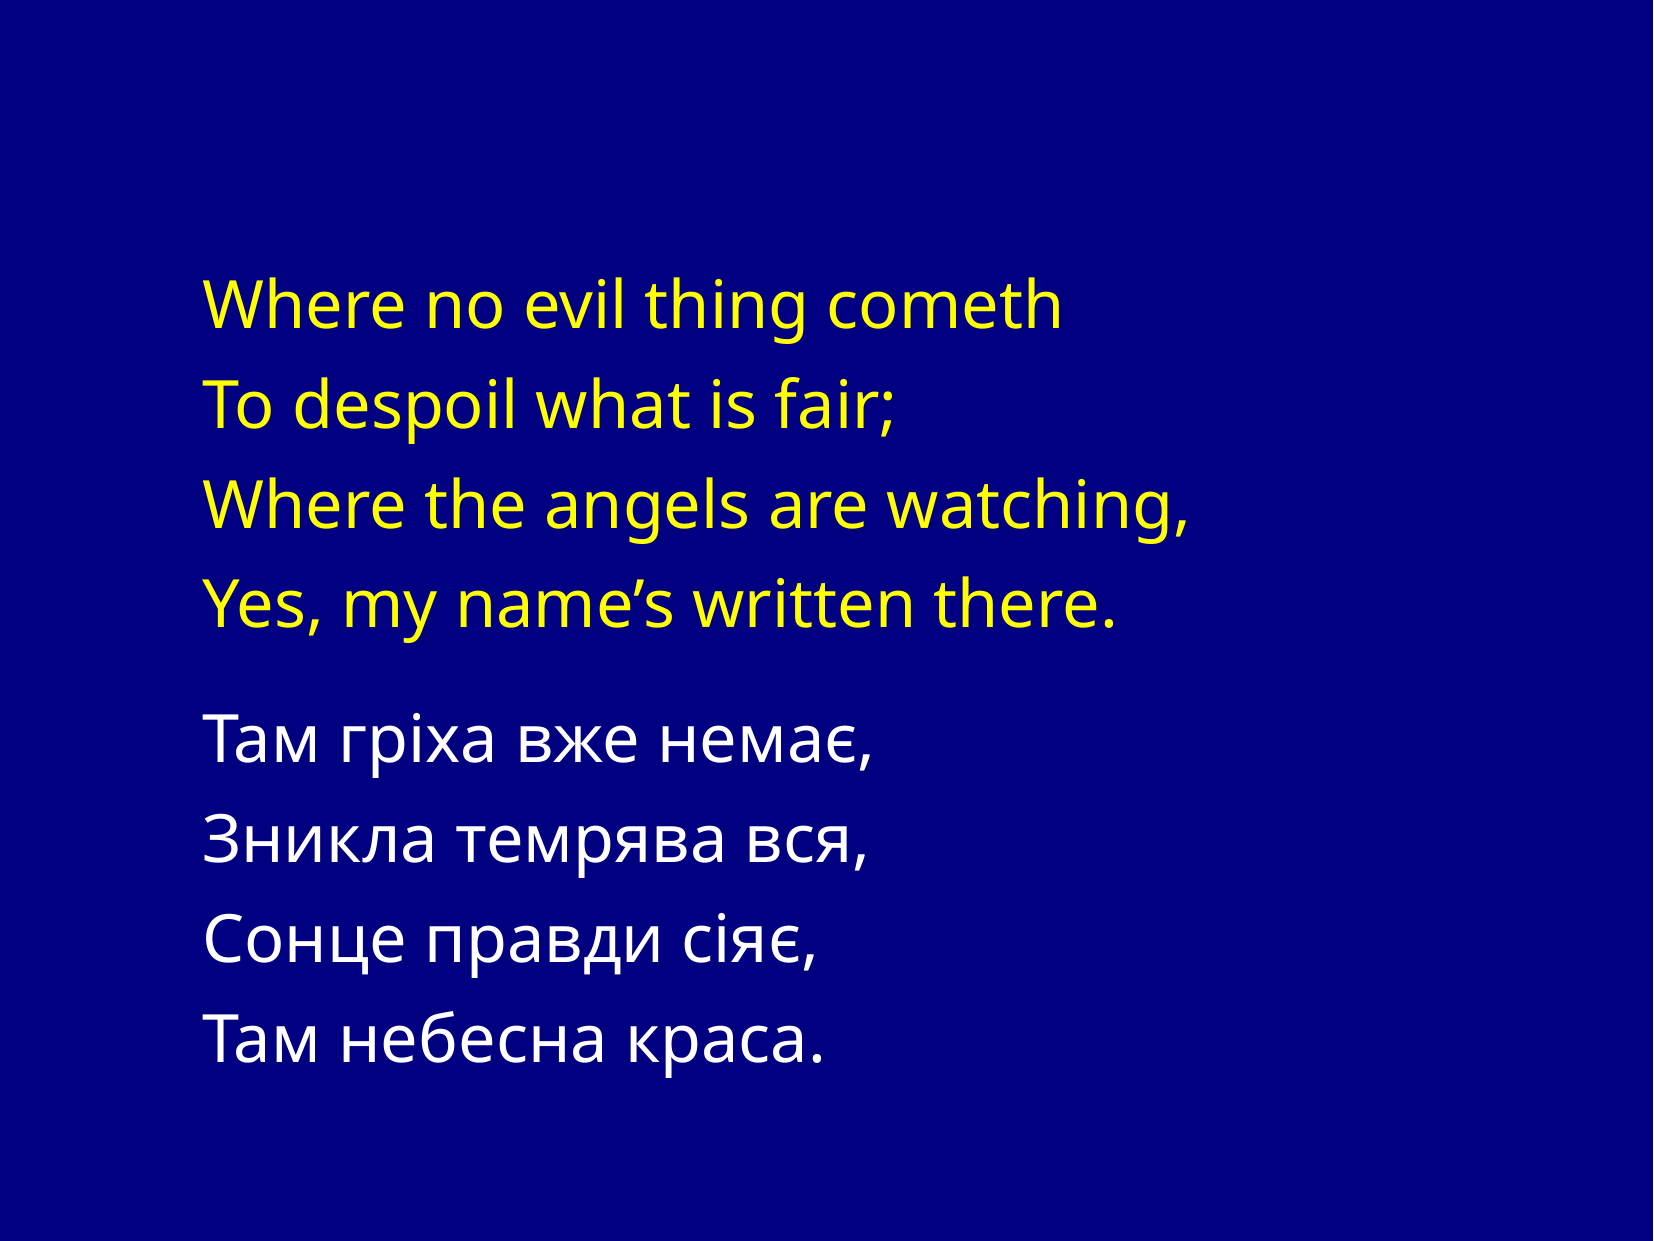

Where no evil thing cometh
	To despoil what is fair;
	Where the angels are watching,
	Yes, my name’s written there.
	Там гріха вже немає,
	Зникла темрява вся,
	Сонце правди сіяє,
	Там небесна краса.